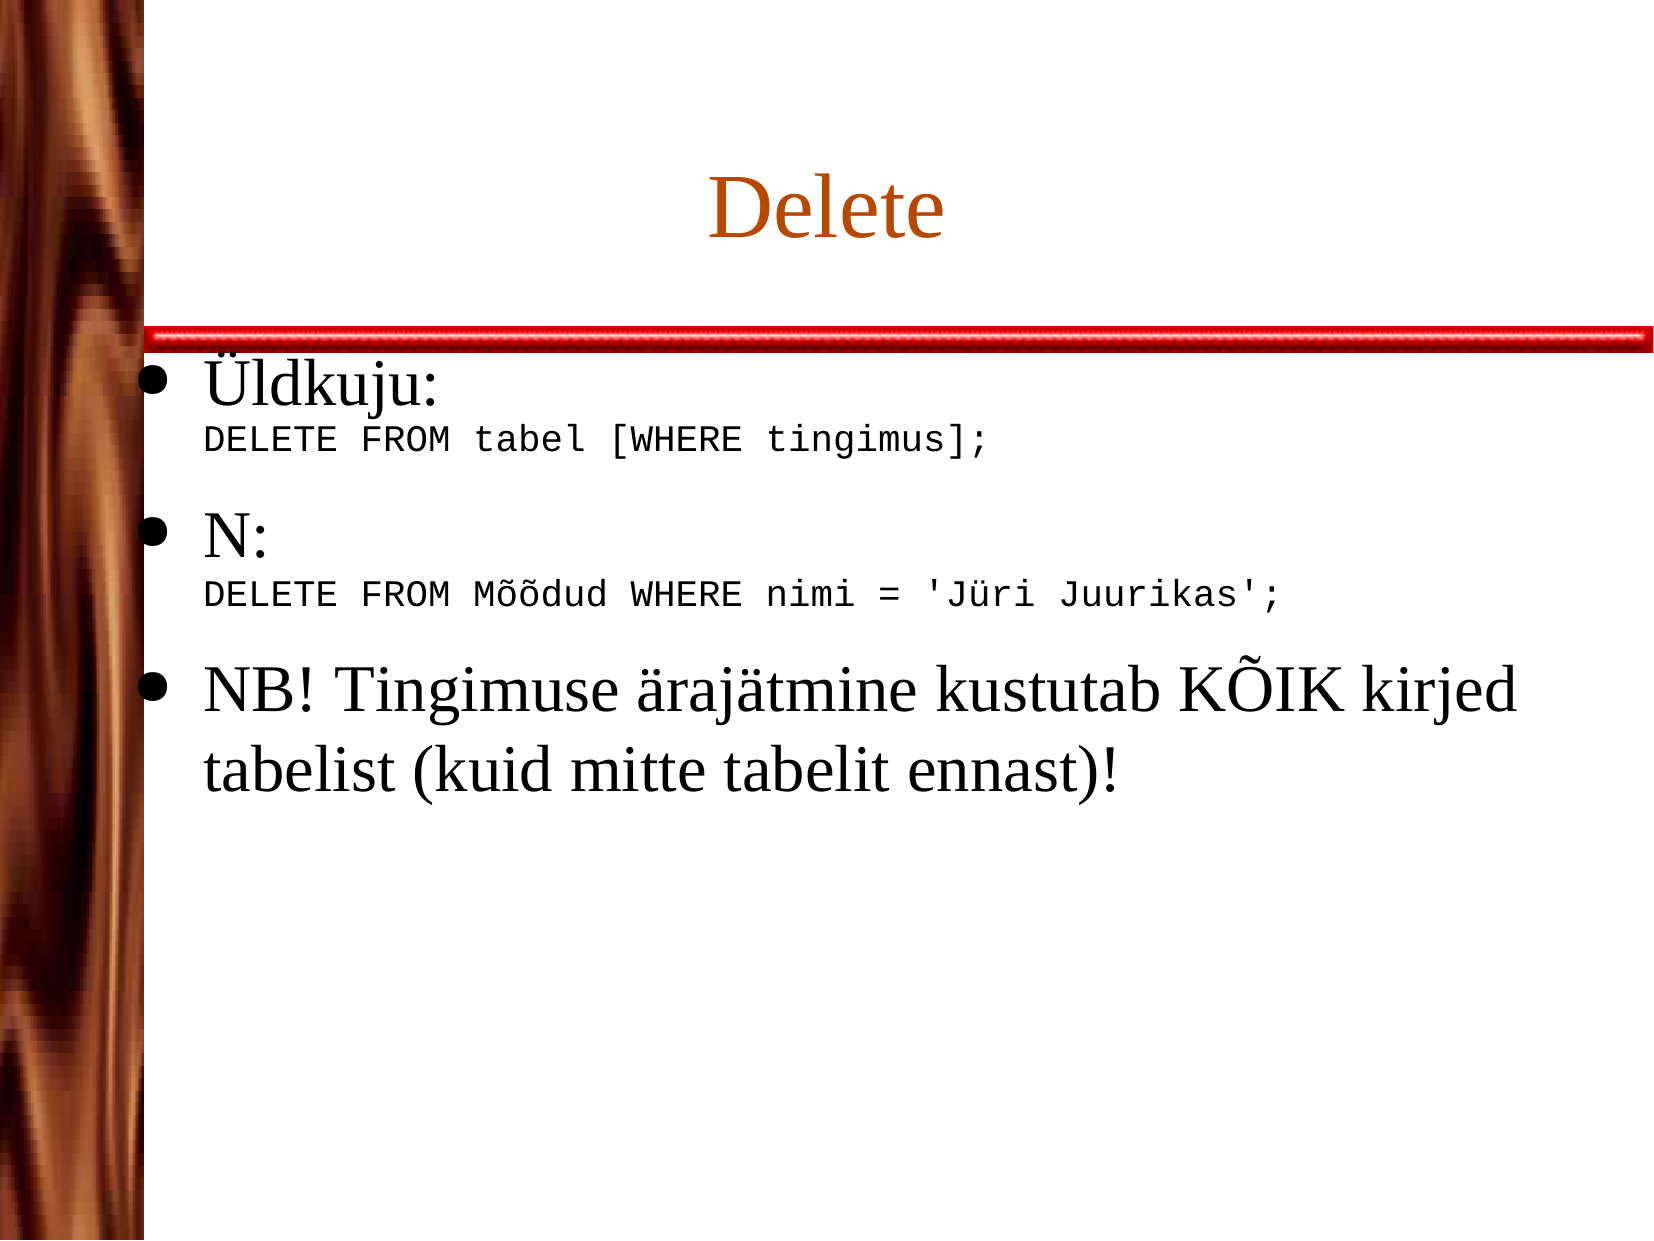

# Delete
Üldkuju:
DELETE FROM tabel [WHERE tingimus];
N:
DELETE FROM Mõõdud WHERE nimi = 'Jüri Juurikas';
NB! Tingimuse ärajätmine kustutab KÕIK kirjed tabelist (kuid mitte tabelit ennast)!